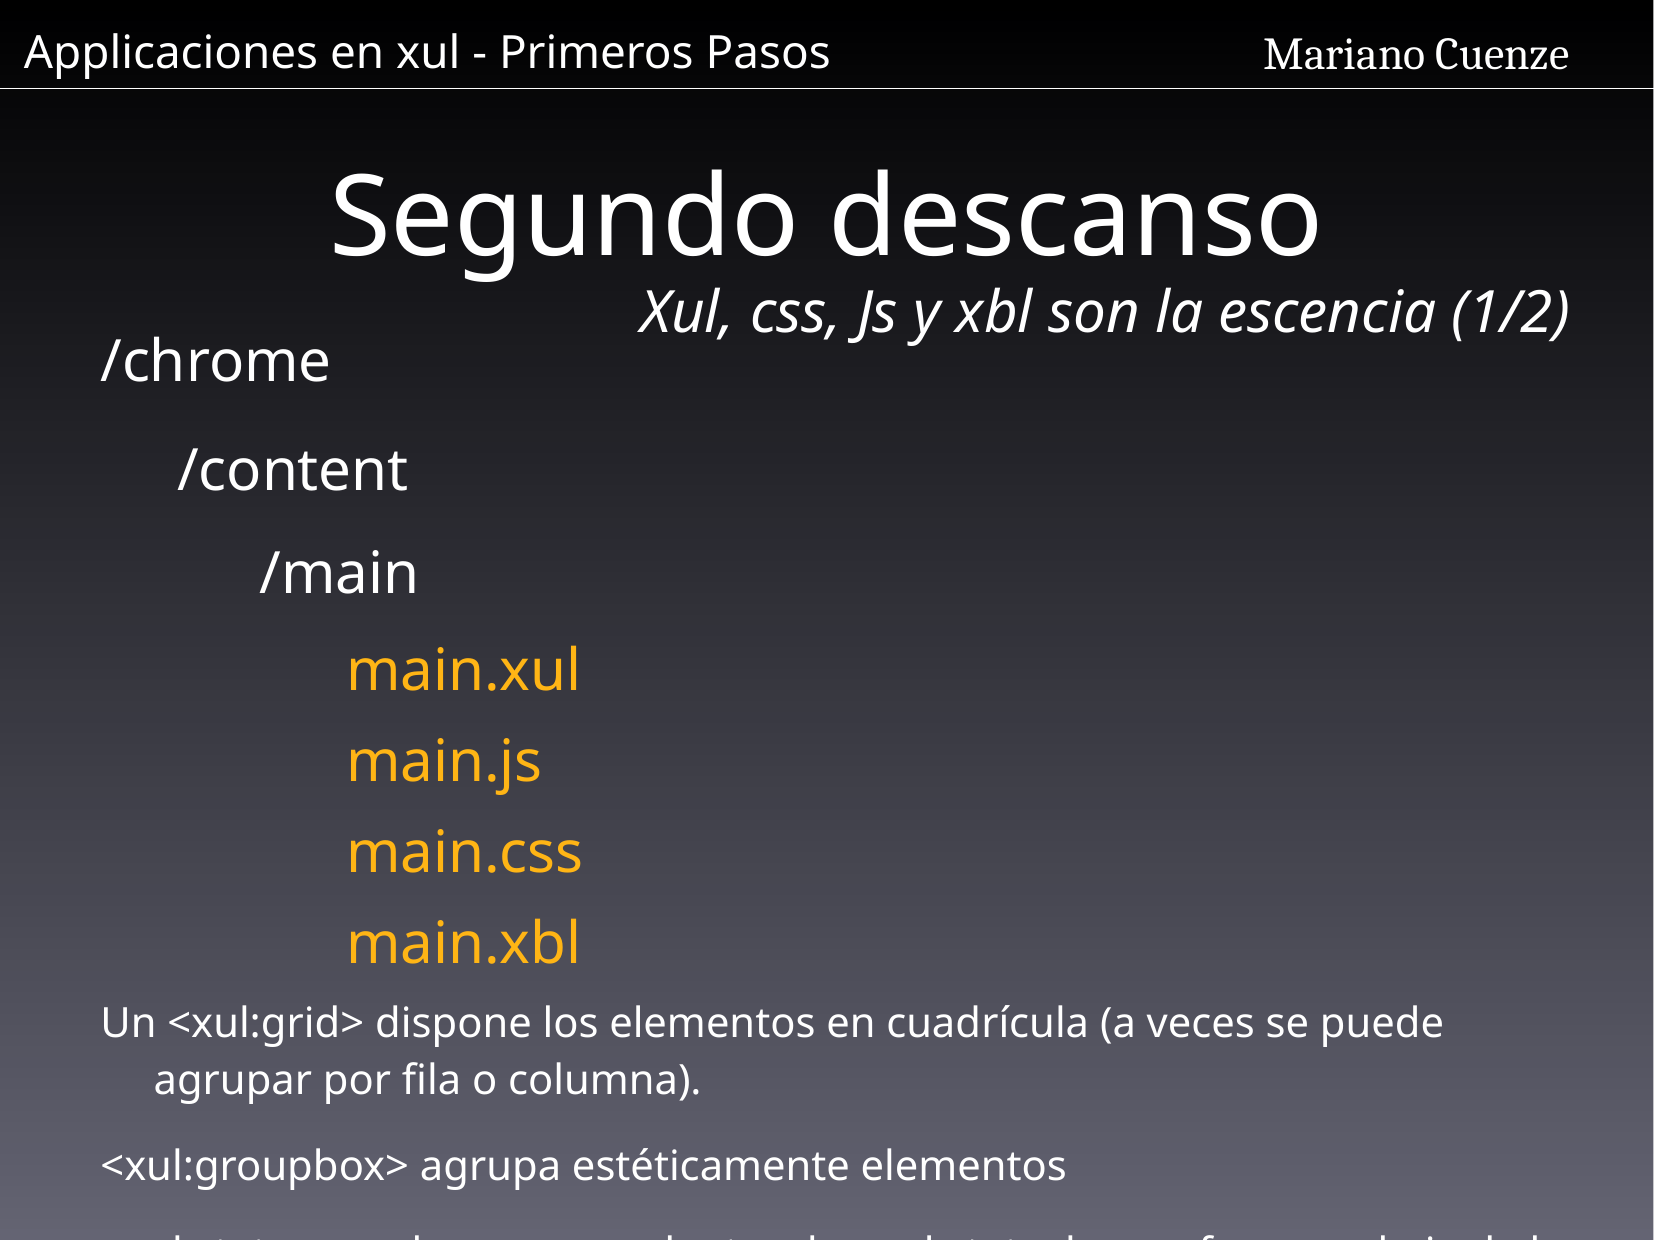

Applicaciones en xul - Primeros Pasos
Mariano Cuenze
# Segundo descanso
Xul, css, Js y xbl son la escencia (1/2)
/chrome
/content
/main
 main.xul
 main.js
 main.css
 main.xbl
Un <xul:grid> dispone los elementos en cuadrícula (a veces se puede agrupar por fila o columna).
<xul:groupbox> agrupa estéticamente elementos
<xul:statuspanel> aparecen dentro de <xul:statusbar> y forman el pie de la aplicación